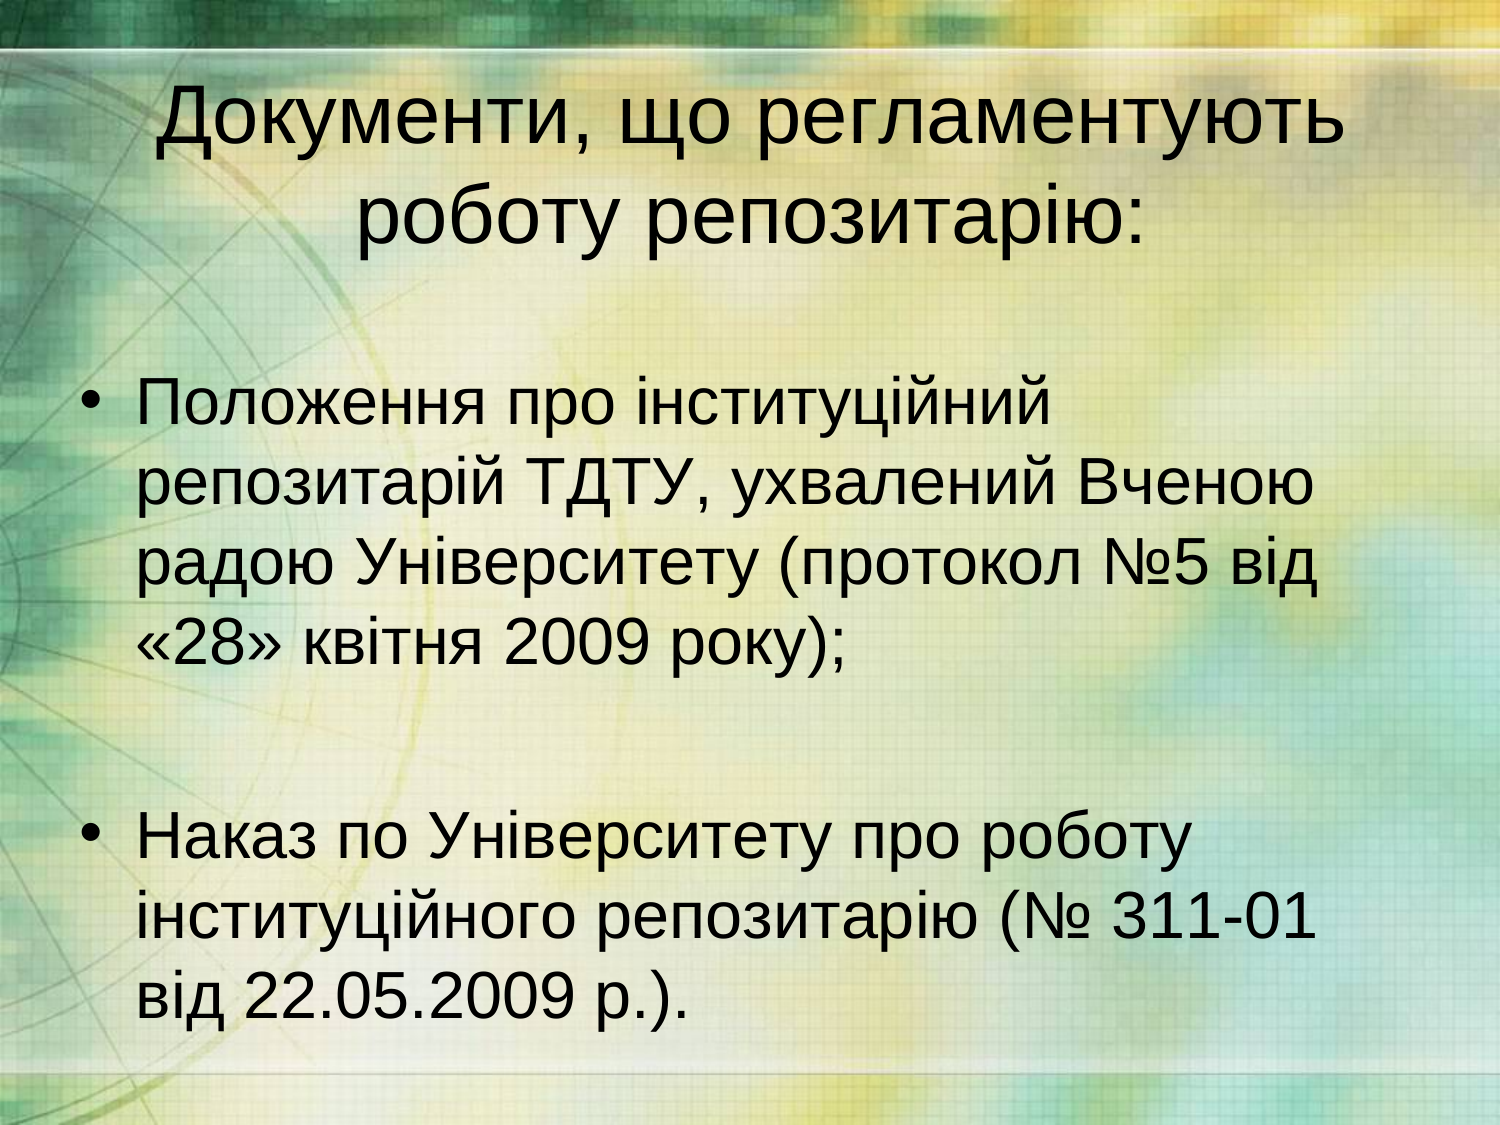

# Документи, що регламентують роботу репозитарію:
Положення про інституційний репозитарій ТДТУ, ухвалений Вченою радою Університету (протокол №5 від «28» квітня 2009 року);
Наказ по Університету про роботу інституційного репозитарію (№ 311-01 від 22.05.2009 р.).